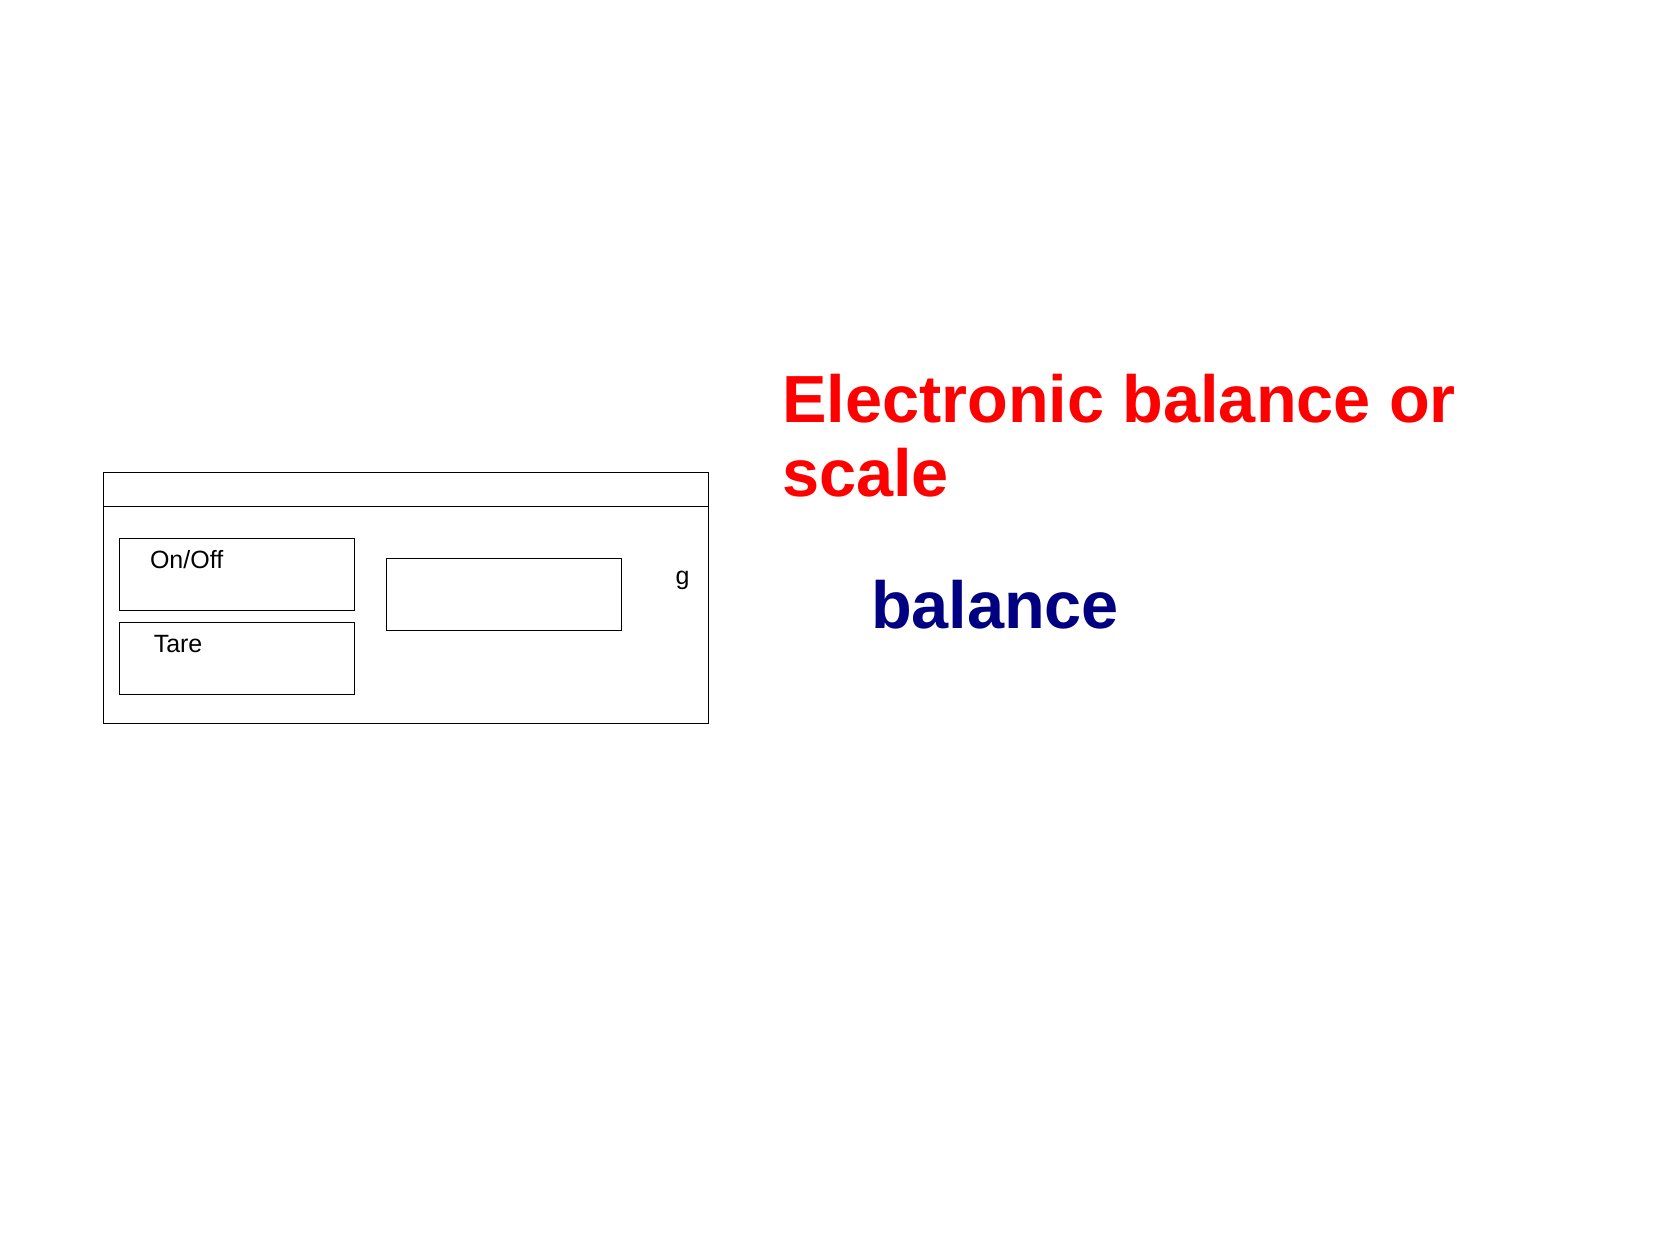

Electronic balance or scale
On/Off
g
Tare
balance